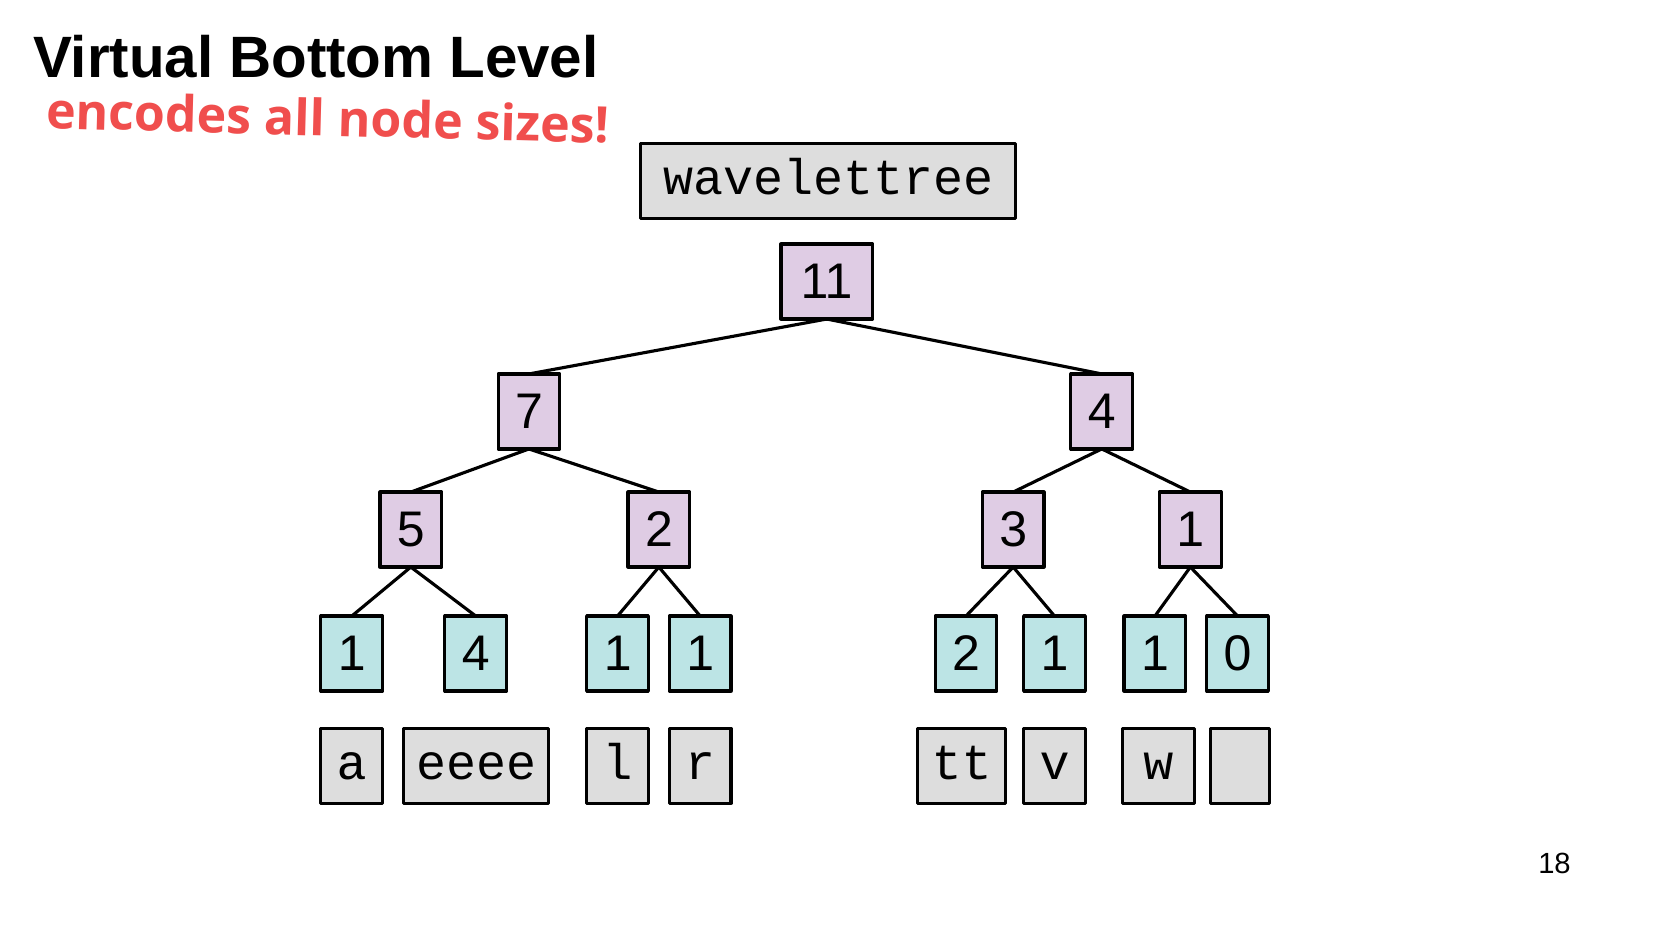

Virtual Bottom Level
encodes all node sizes!
wavelettree
11
7
4
5
2
3
1
1
4
1
1
2
1
1
0
a
eeee
l
r
tt
v
w
18